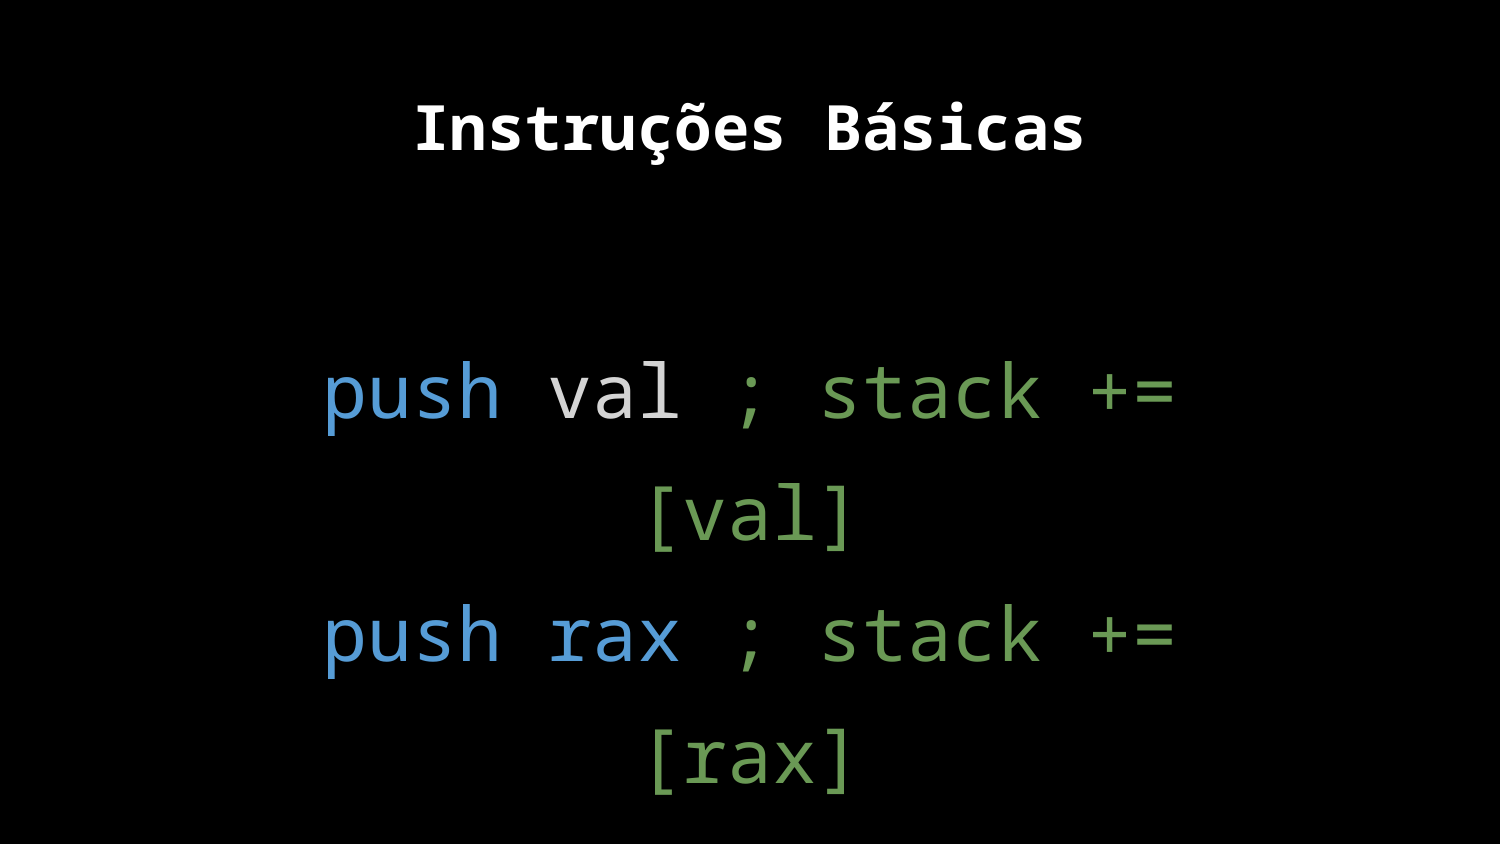

# Instruções Básicas
push val ; stack += [val]
push rax ; stack += [rax]